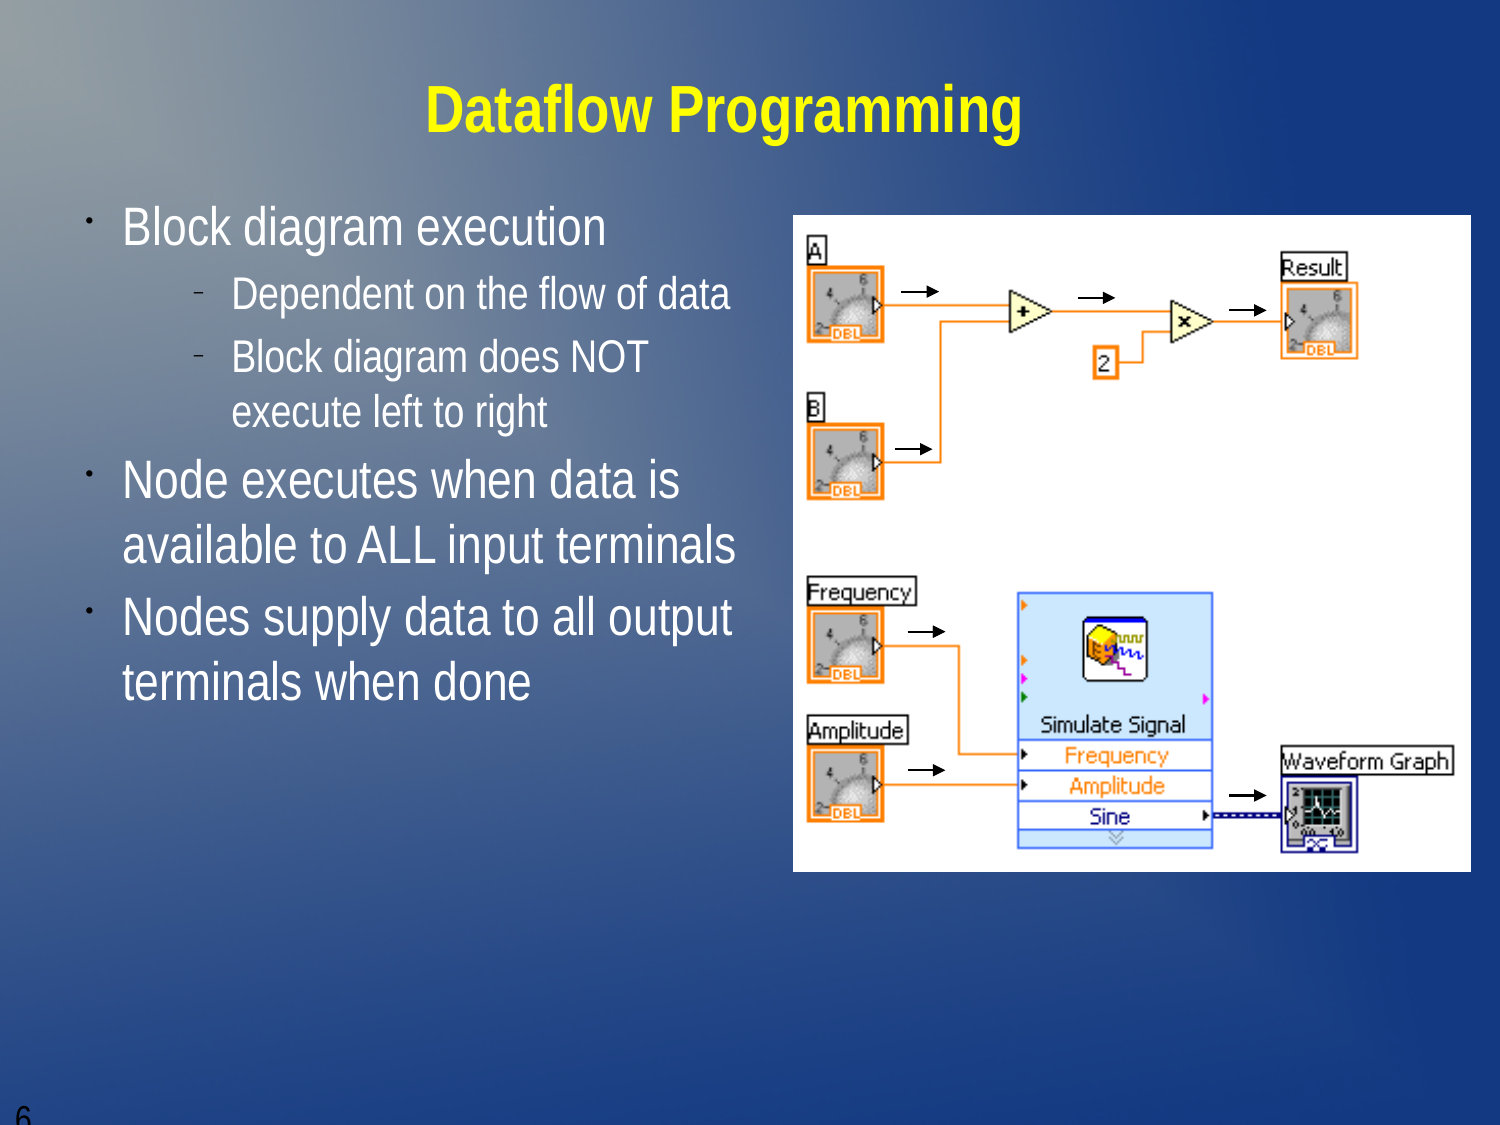

Dataflow Programming
Block diagram execution
Dependent on the flow of data
Block diagram does NOT execute left to right
Node executes when data is available to ALL input terminals
Nodes supply data to all output terminals when done